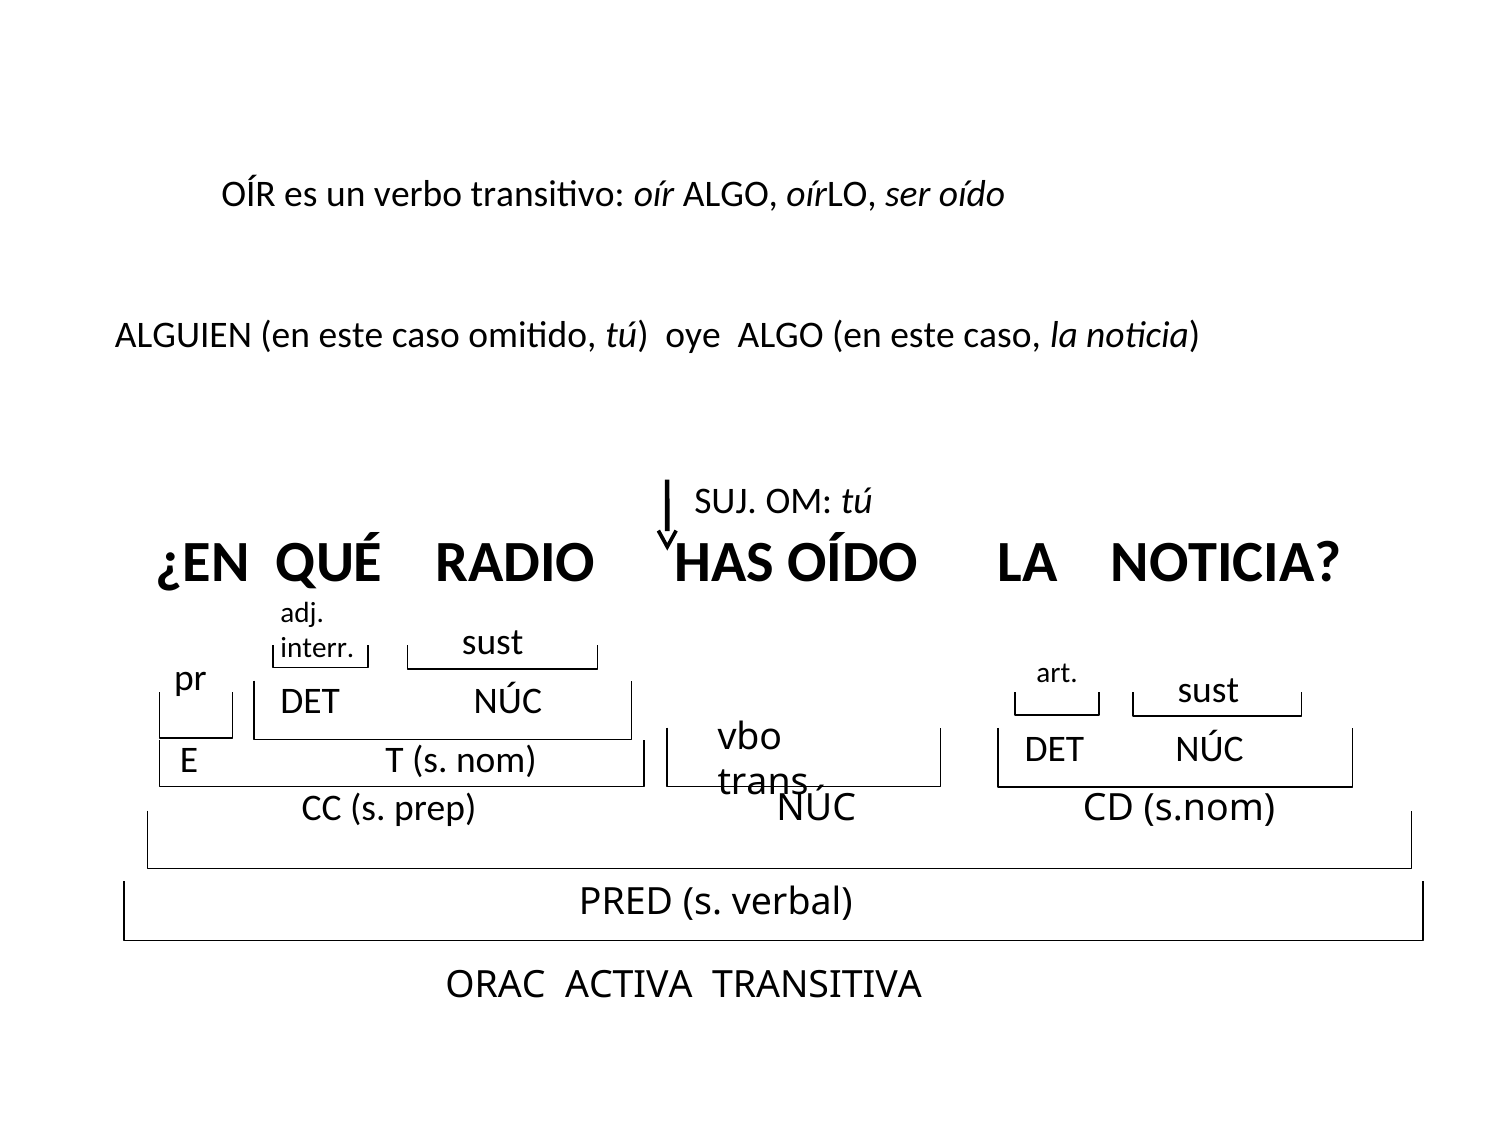

OÍR es un verbo transitivo: oír ALGO, oírLO, ser oído
ALGUIEN (en este caso omitido, tú) oye ALGO (en este caso, la noticia)
SUJ. OM: tú
¿EN QUÉ RADIO HAS OÍDO LA NOTICIA?
adj.
interr.
DET
sust
NÚC
pr
E
T (s. nom)
art.
sust
NÚC
DET
vbo trans
NÚC
CD (s.nom)
CC (s. prep)
PRED (s. verbal)
ORAC ACTIVA TRANSITIVA